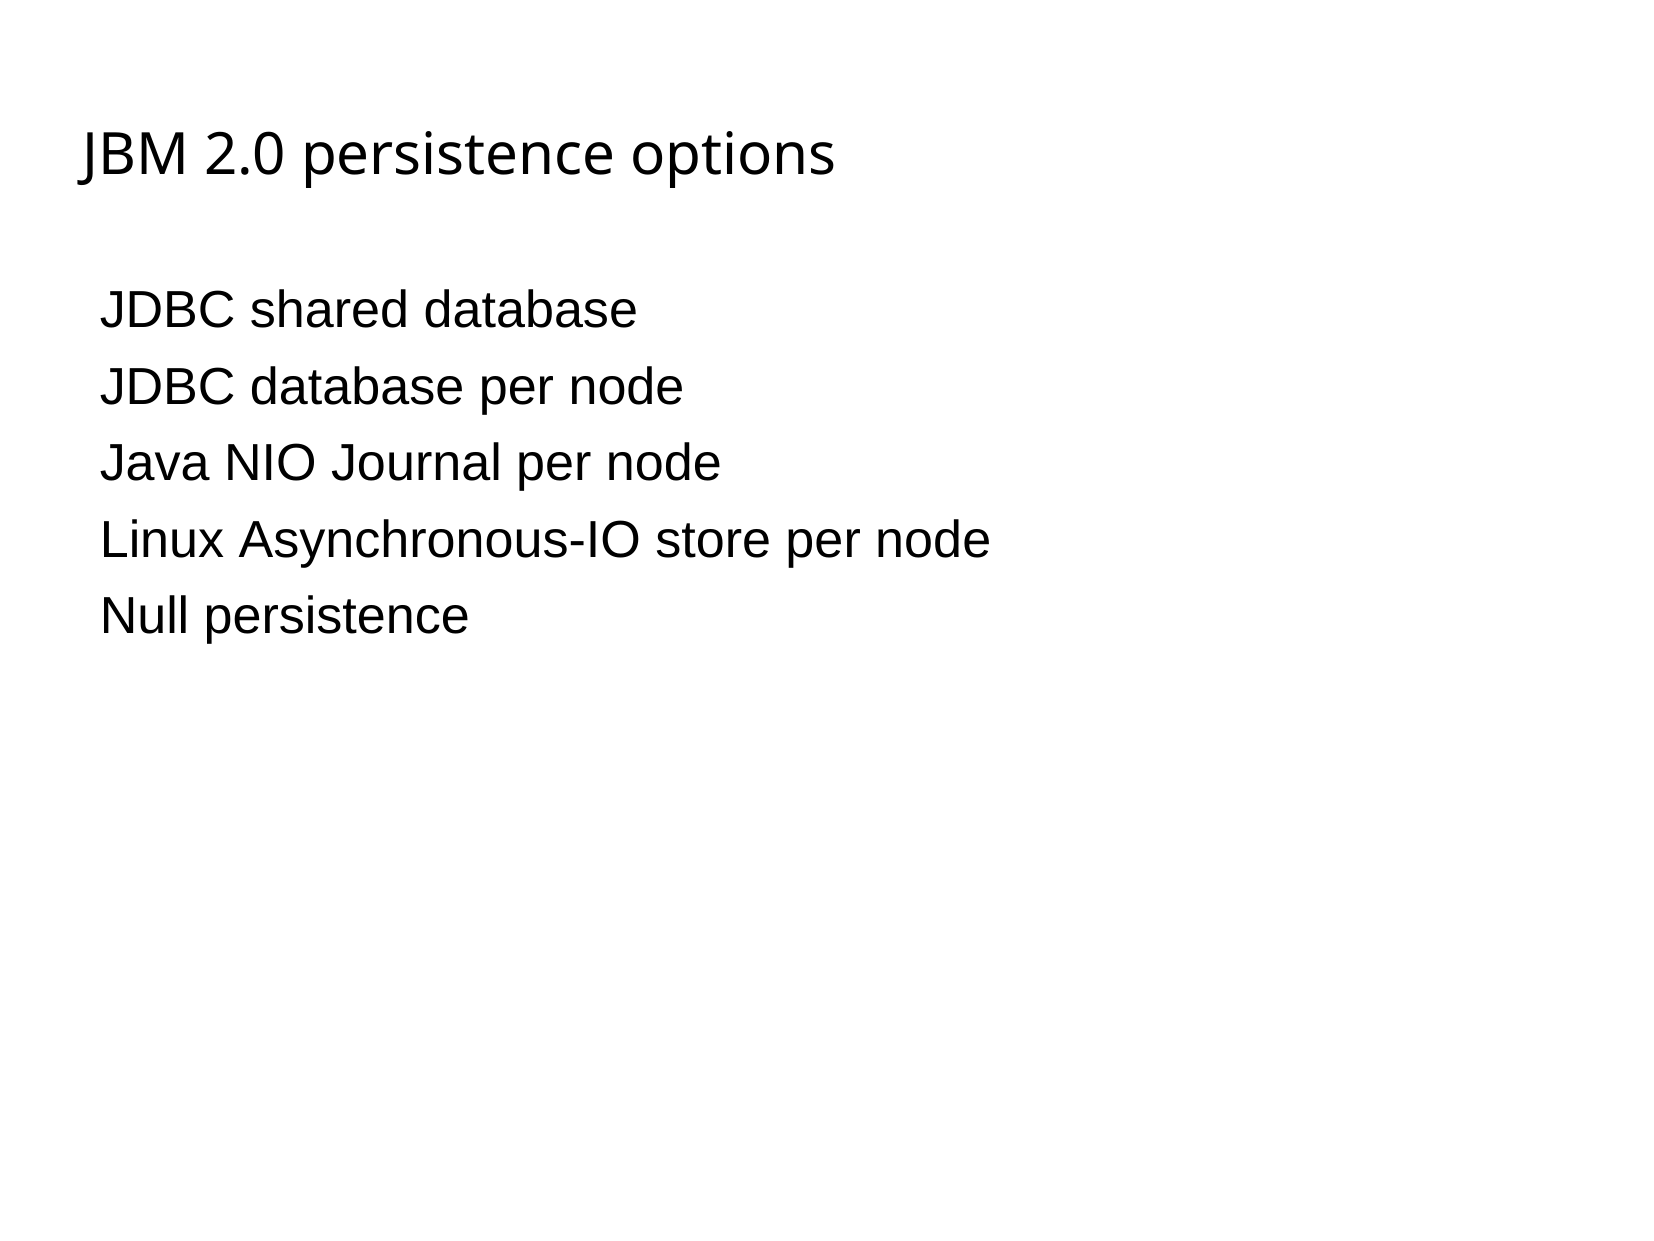

# JBM 2.0 persistence options
JDBC shared database
JDBC database per node
Java NIO Journal per node
Linux Asynchronous-IO store per node
Null persistence